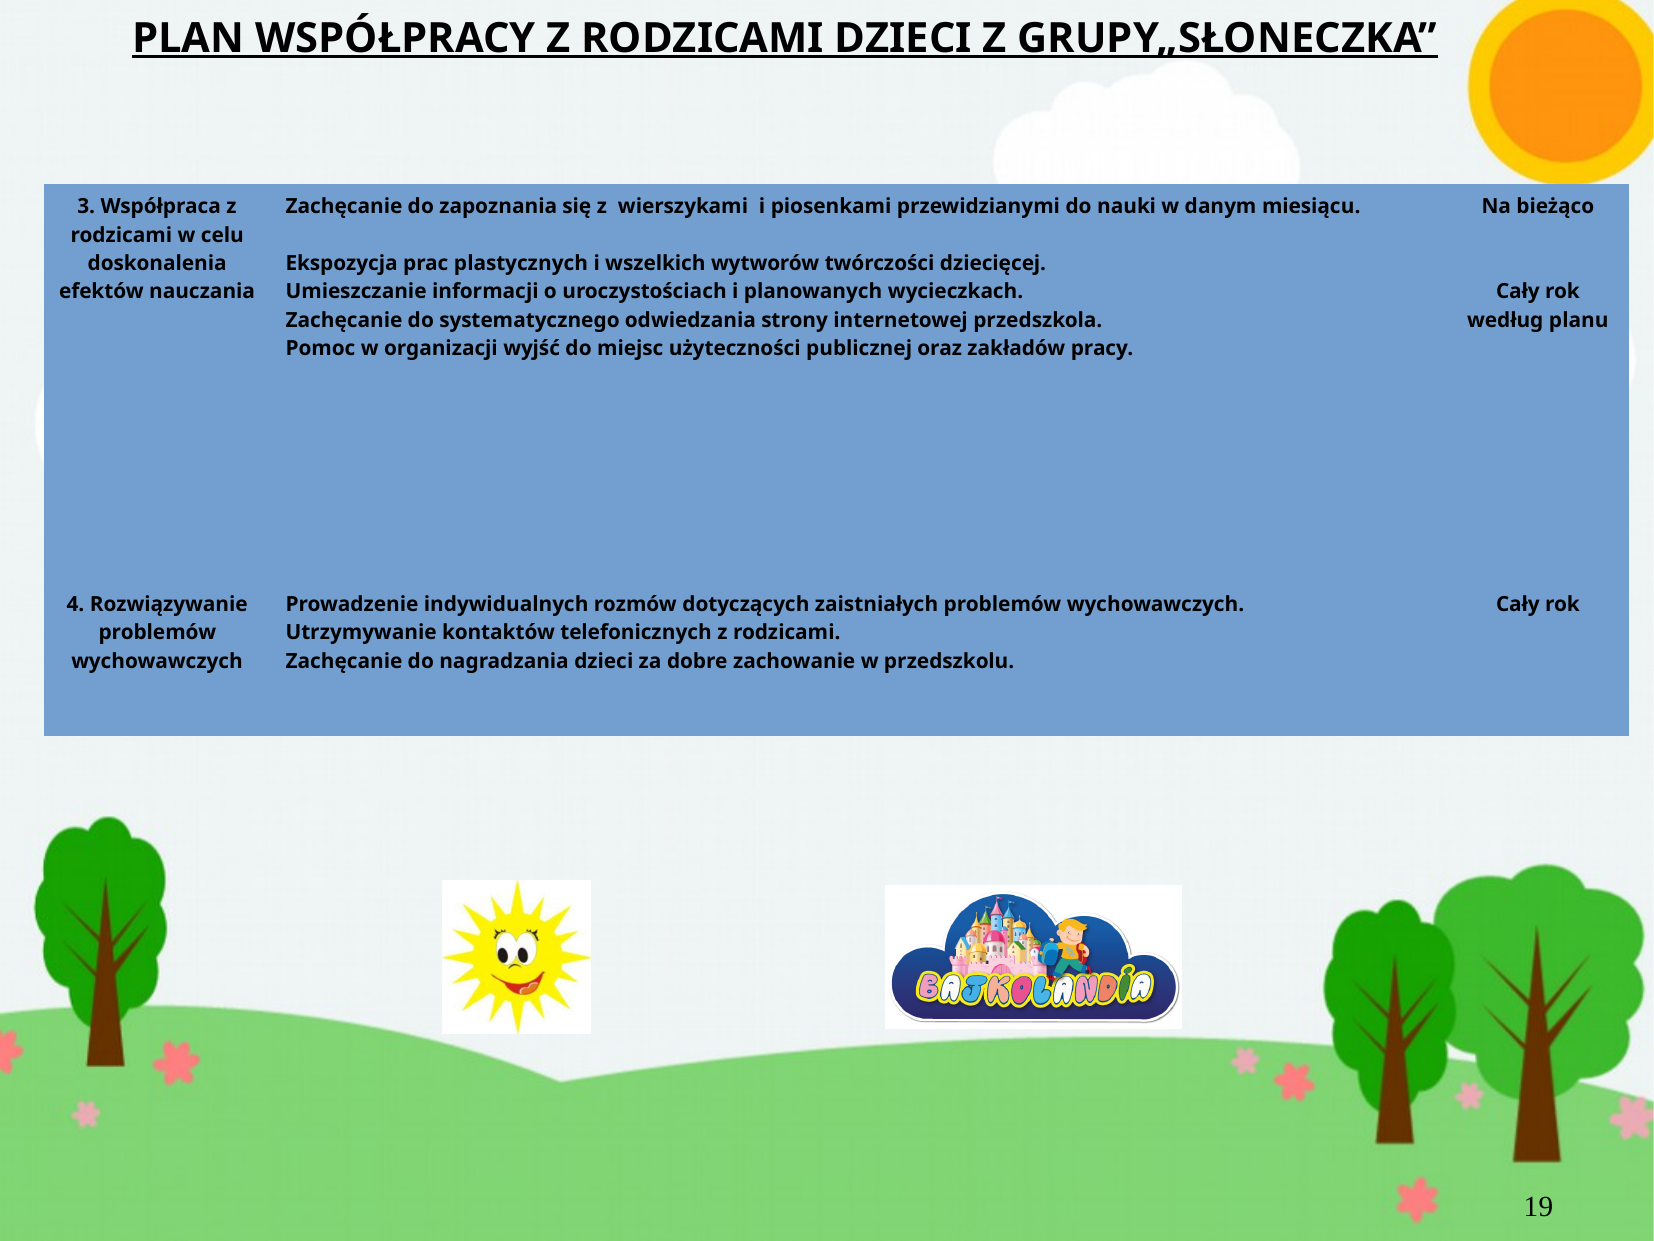

PLAN WSPÓŁPRACY Z RODZICAMI DZIECI Z GRUPY„SŁONECZKA”
| 3. Współpraca z rodzicami w celu doskonalenia efektów nauczania | Zachęcanie do zapoznania się z wierszykami i piosenkami przewidzianymi do nauki w danym miesiącu. Ekspozycja prac plastycznych i wszelkich wytworów twórczości dziecięcej. Umieszczanie informacji o uroczystościach i planowanych wycieczkach. Zachęcanie do systematycznego odwiedzania strony internetowej przedszkola. Pomoc w organizacji wyjść do miejsc użyteczności publicznej oraz zakładów pracy. | Na bieżąco Cały rok według planu |
| --- | --- | --- |
| 4. Rozwiązywanie problemów wychowawczych | Prowadzenie indywidualnych rozmów dotyczących zaistniałych problemów wychowawczych. Utrzymywanie kontaktów telefonicznych z rodzicami. Zachęcanie do nagradzania dzieci za dobre zachowanie w przedszkolu. | Cały rok |
#